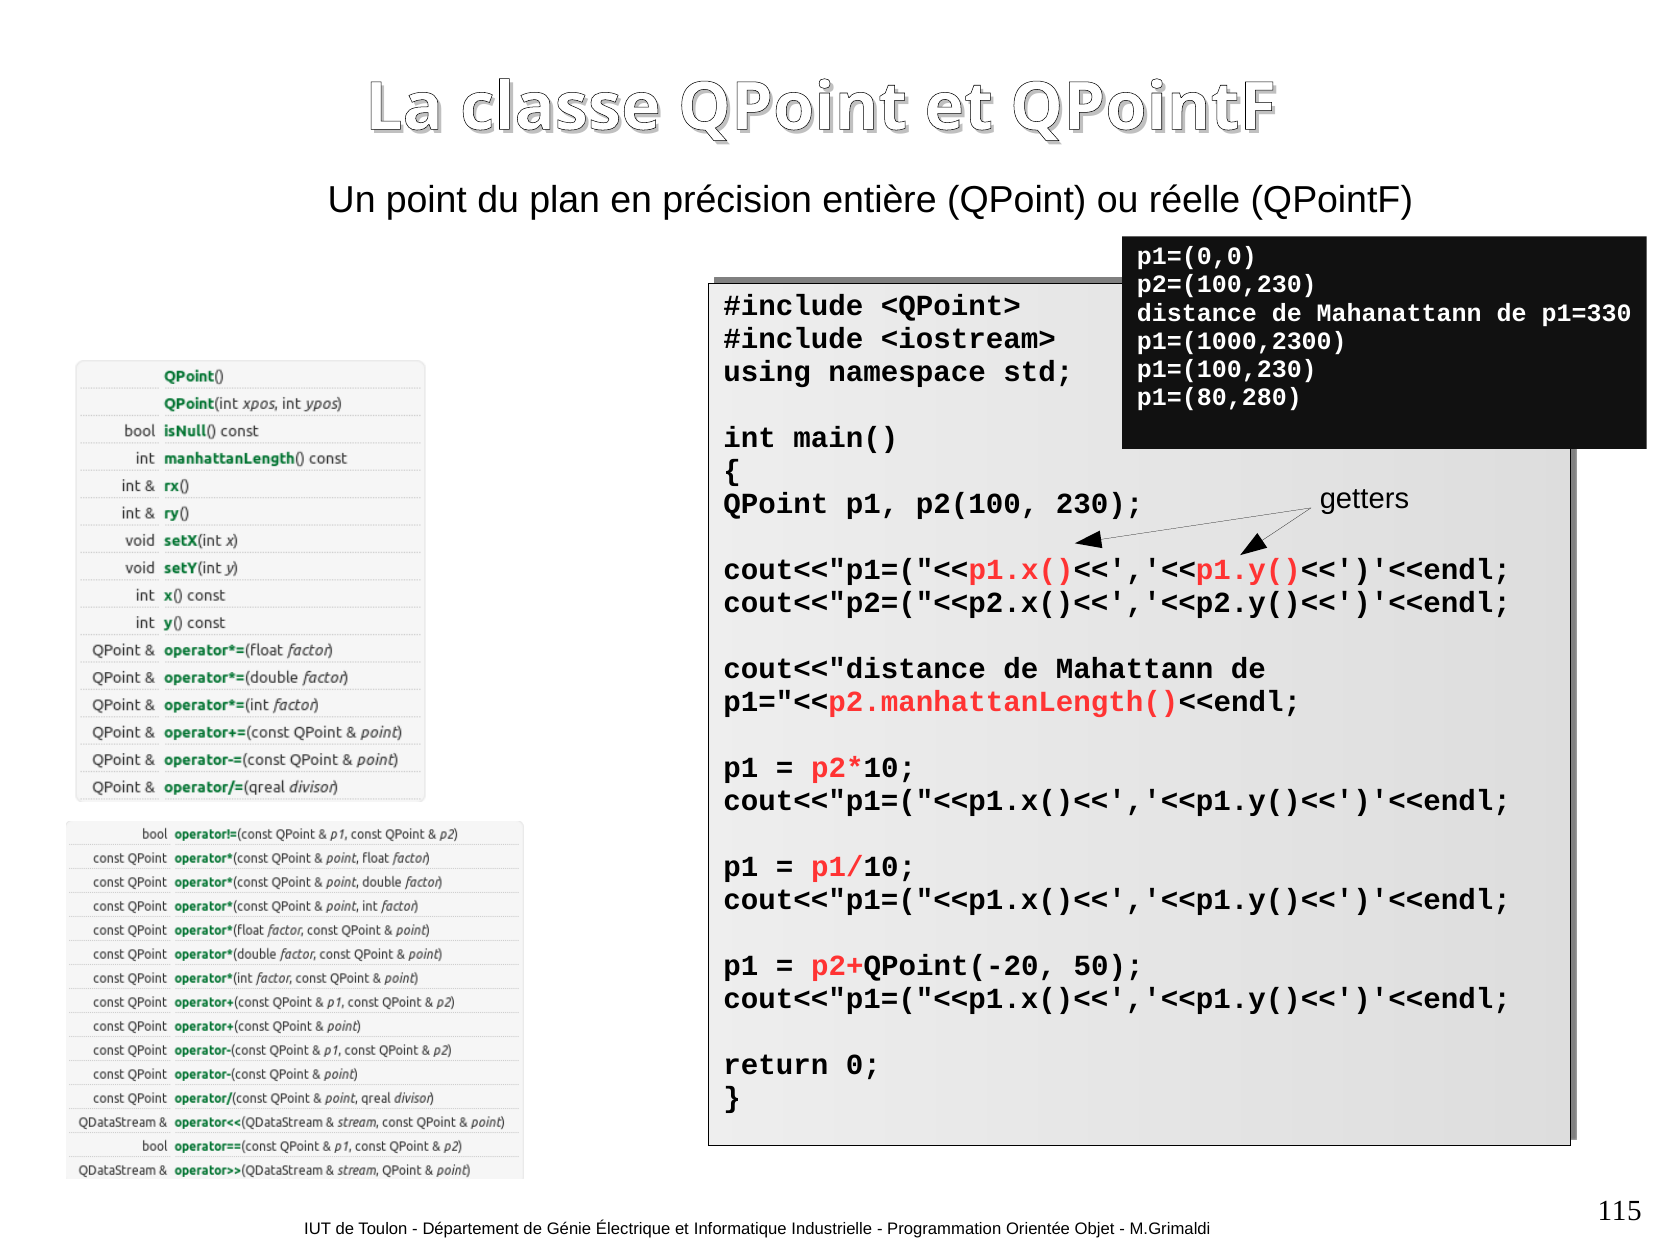

# La classe QPoint et QPointF
Un point du plan en précision entière (QPoint) ou réelle (QPointF)
p1=(0,0)
p2=(100,230)
distance de Mahanattann de p1=330
p1=(1000,2300)
p1=(100,230)
p1=(80,280)
#include <QPoint>
#include <iostream>
using namespace std;
int main()
{
QPoint p1, p2(100, 230);
cout<<"p1=("<<p1.x()<<','<<p1.y()<<')'<<endl;
cout<<"p2=("<<p2.x()<<','<<p2.y()<<')'<<endl;
cout<<"distance de Mahattann de p1="<<p2.manhattanLength()<<endl;
p1 = p2*10;
cout<<"p1=("<<p1.x()<<','<<p1.y()<<')'<<endl;
p1 = p1/10;
cout<<"p1=("<<p1.x()<<','<<p1.y()<<')'<<endl;
p1 = p2+QPoint(-20, 50);
cout<<"p1=("<<p1.x()<<','<<p1.y()<<')'<<endl;
return 0;
}
getters